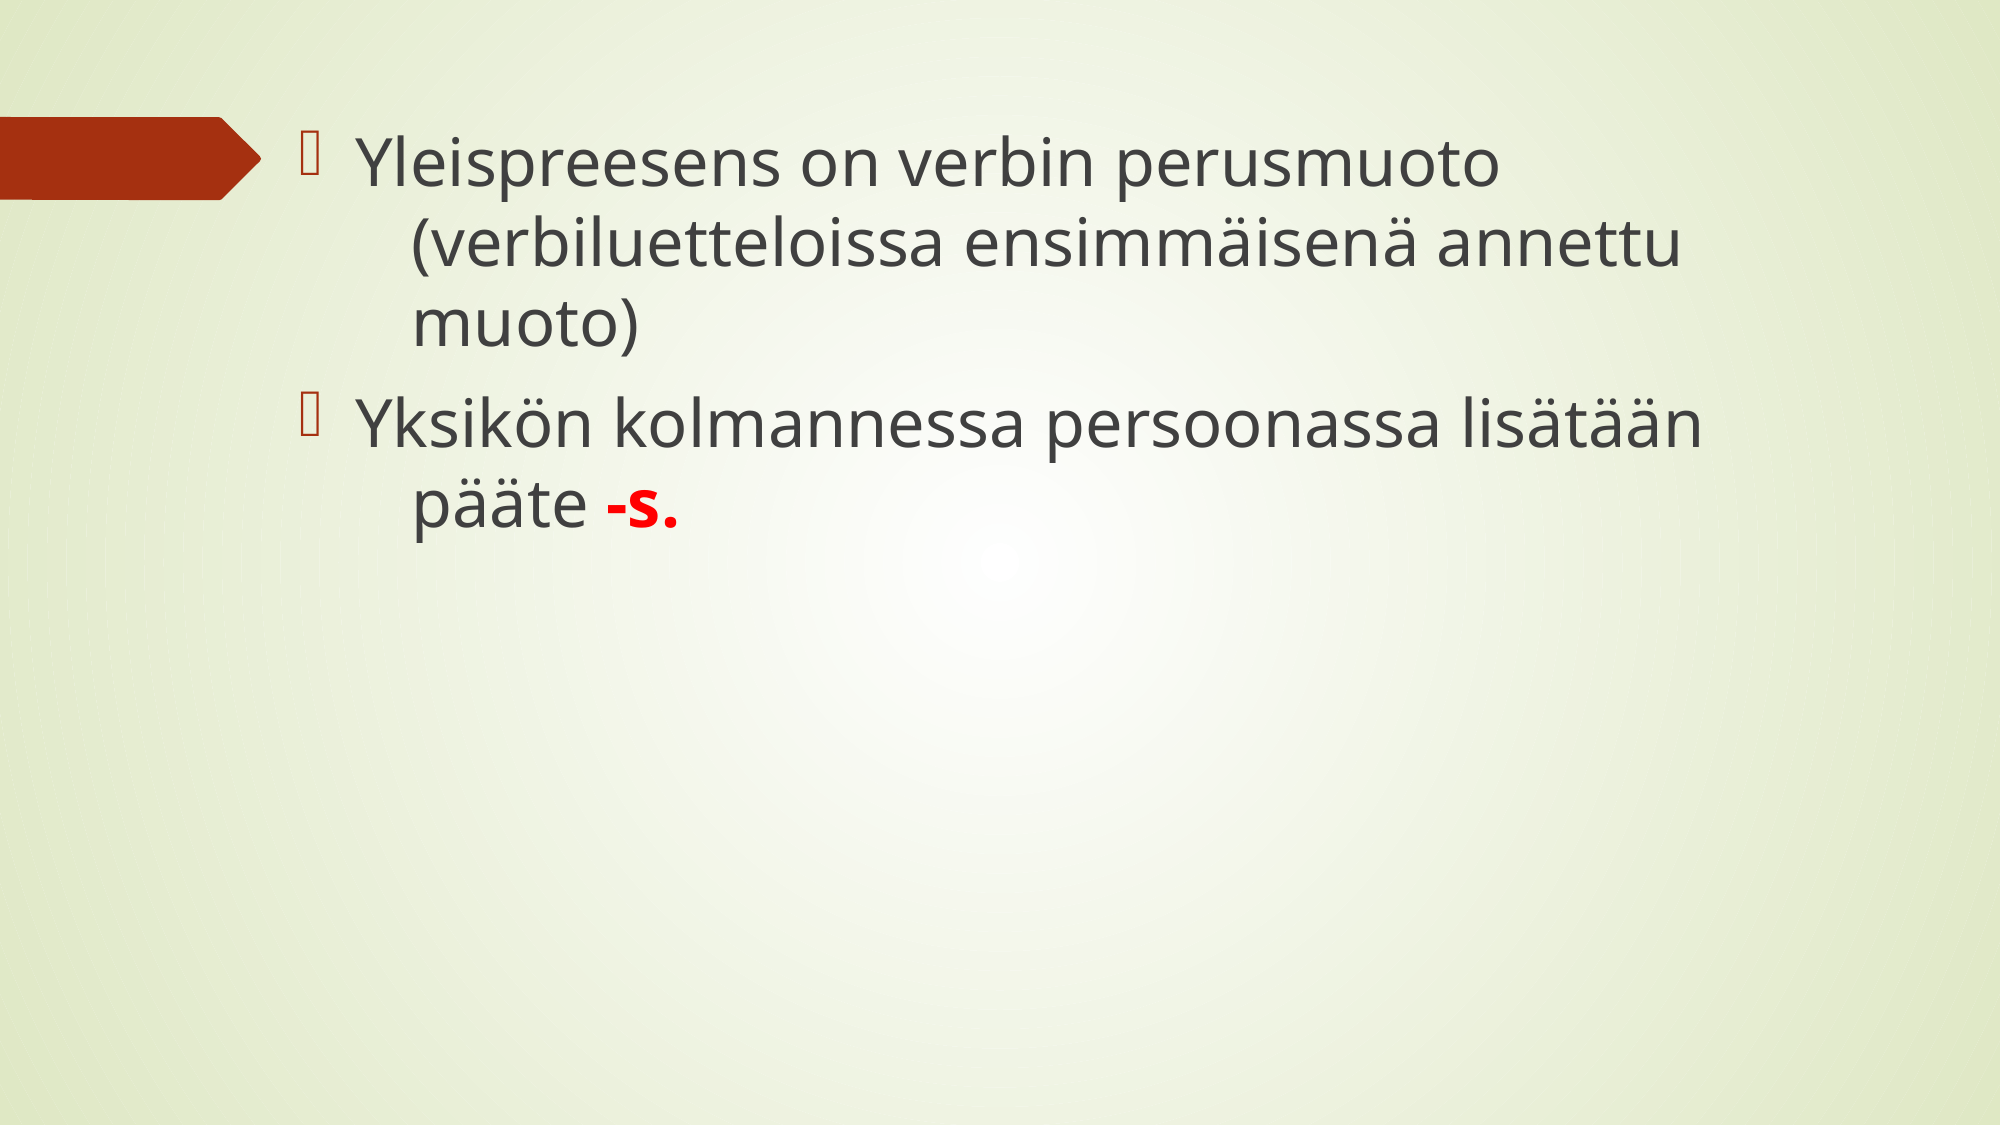

# Yleispreesens on verbin perusmuoto (verbiluetteloissa ensimmäisenä annettu muoto)
Yksikön kolmannessa persoonassa lisätään pääte -s.